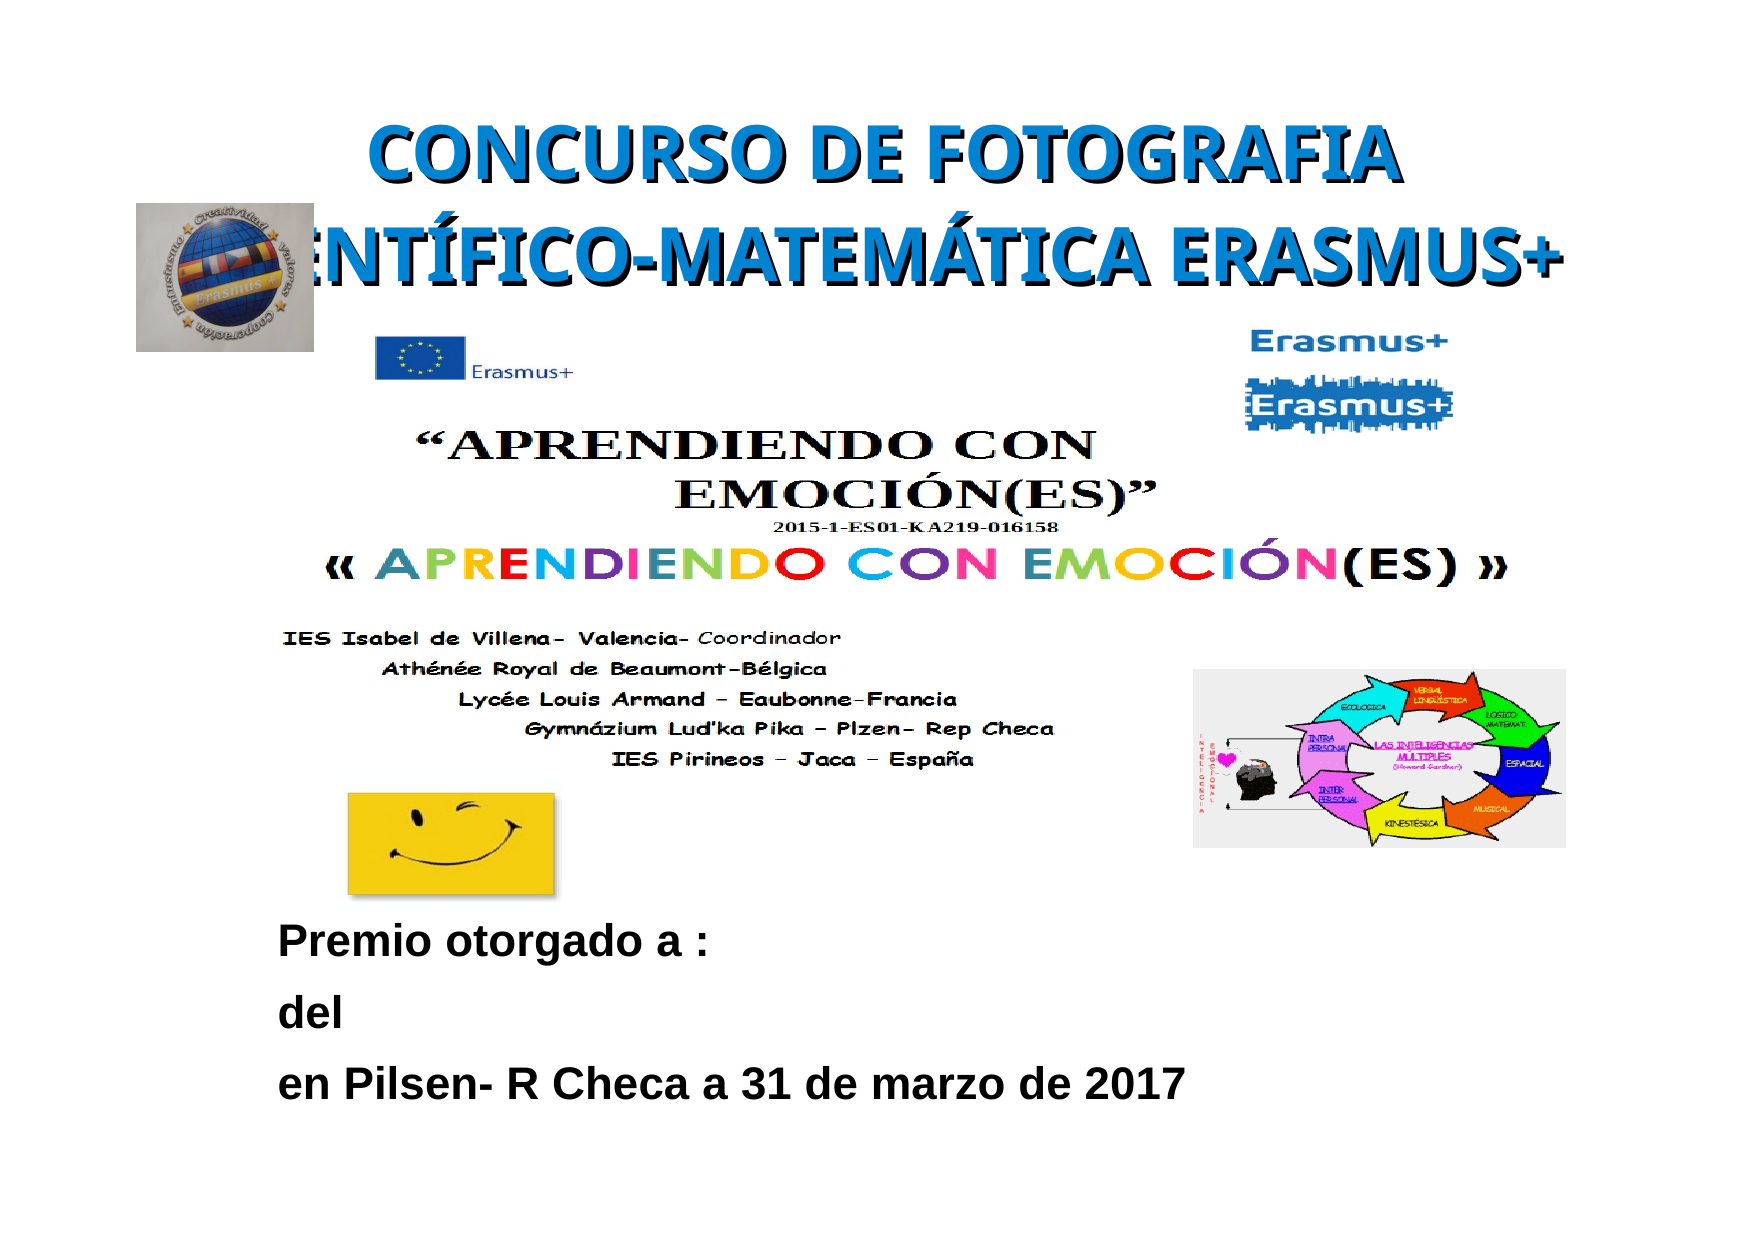

# CONCURSO DE FOTOGRAFIA CIENTÍFICO-MATEMÁTICA ERASMUS+
Premio otorgado a :
del
en Pilsen- R Checa a 31 de marzo de 2017